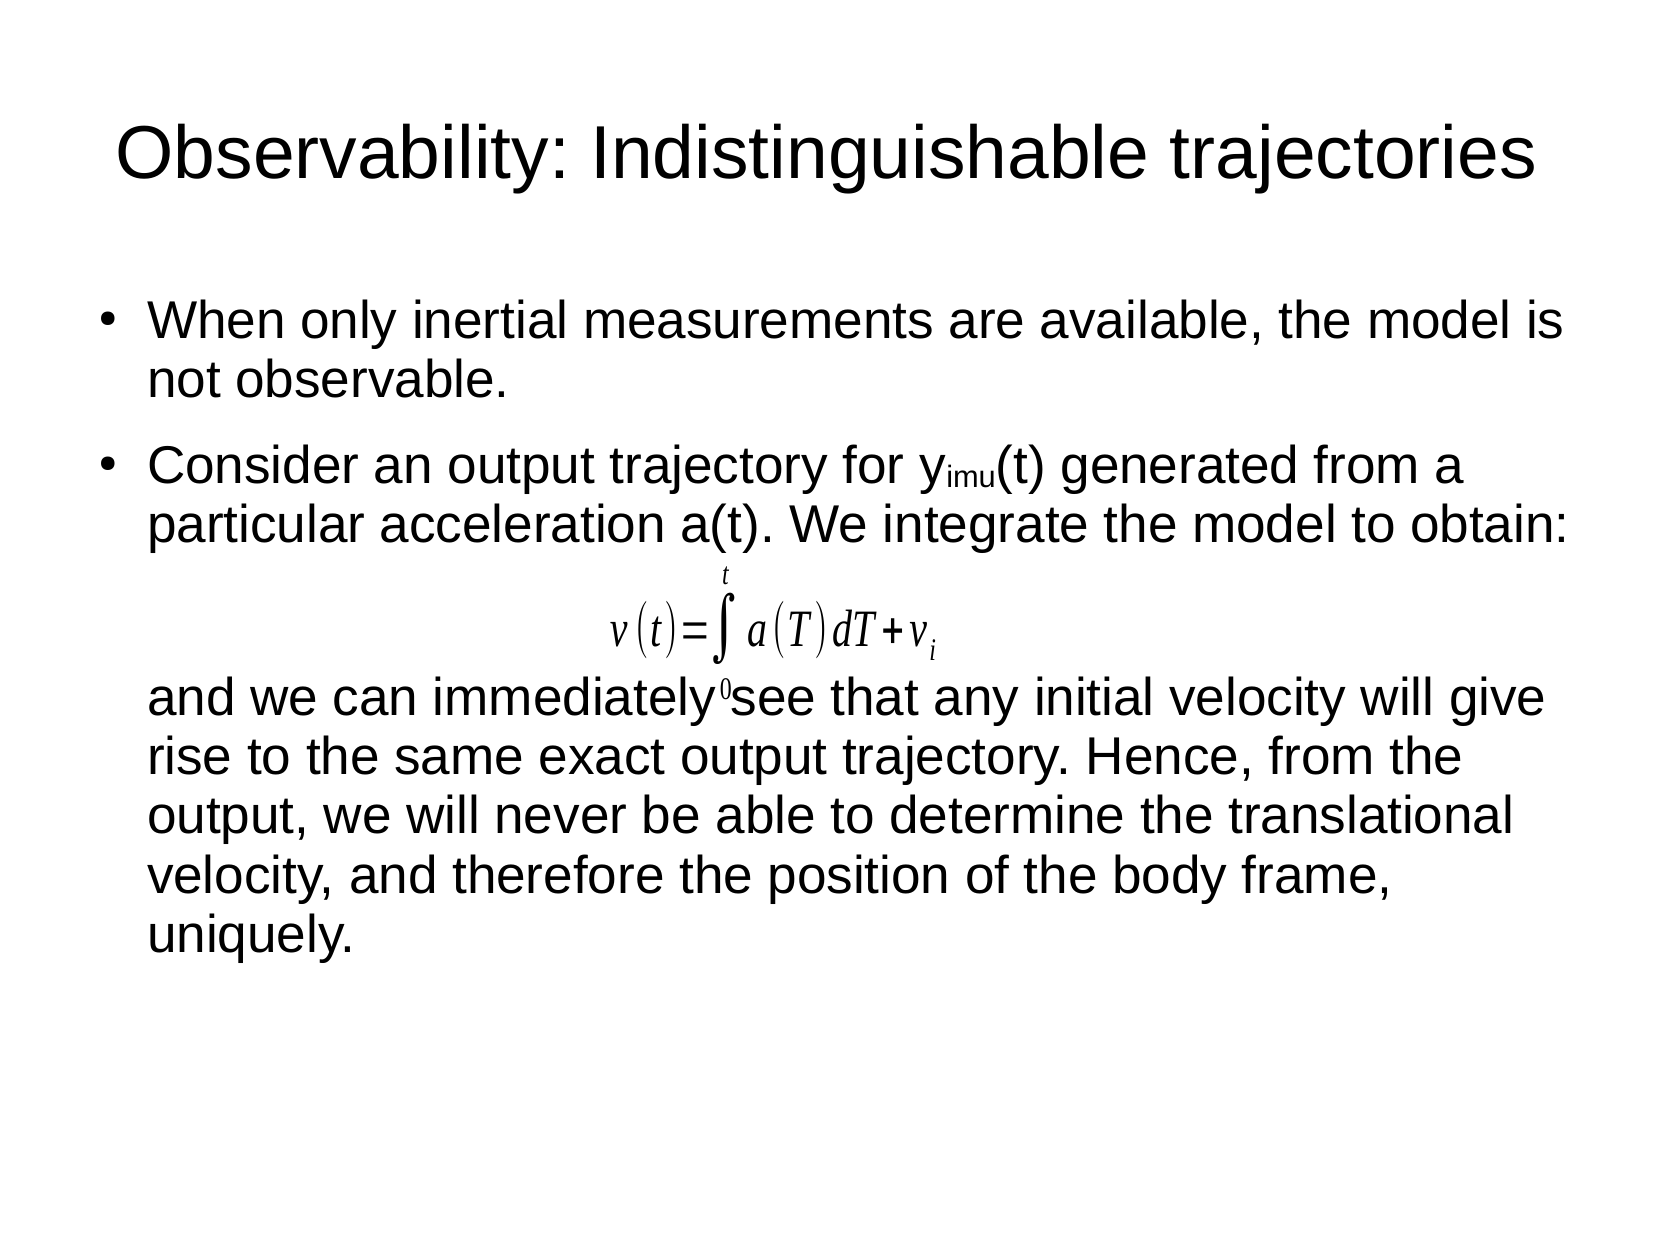

# Observability: Indistinguishable trajectories
When only inertial measurements are available, the model is not observable.
Consider an output trajectory for yimu(t) generated from a particular acceleration a(t). We integrate the model to obtain:
and we can immediately see that any initial velocity will give rise to the same exact output trajectory. Hence, from the output, we will never be able to determine the translational velocity, and therefore the position of the body frame, uniquely.